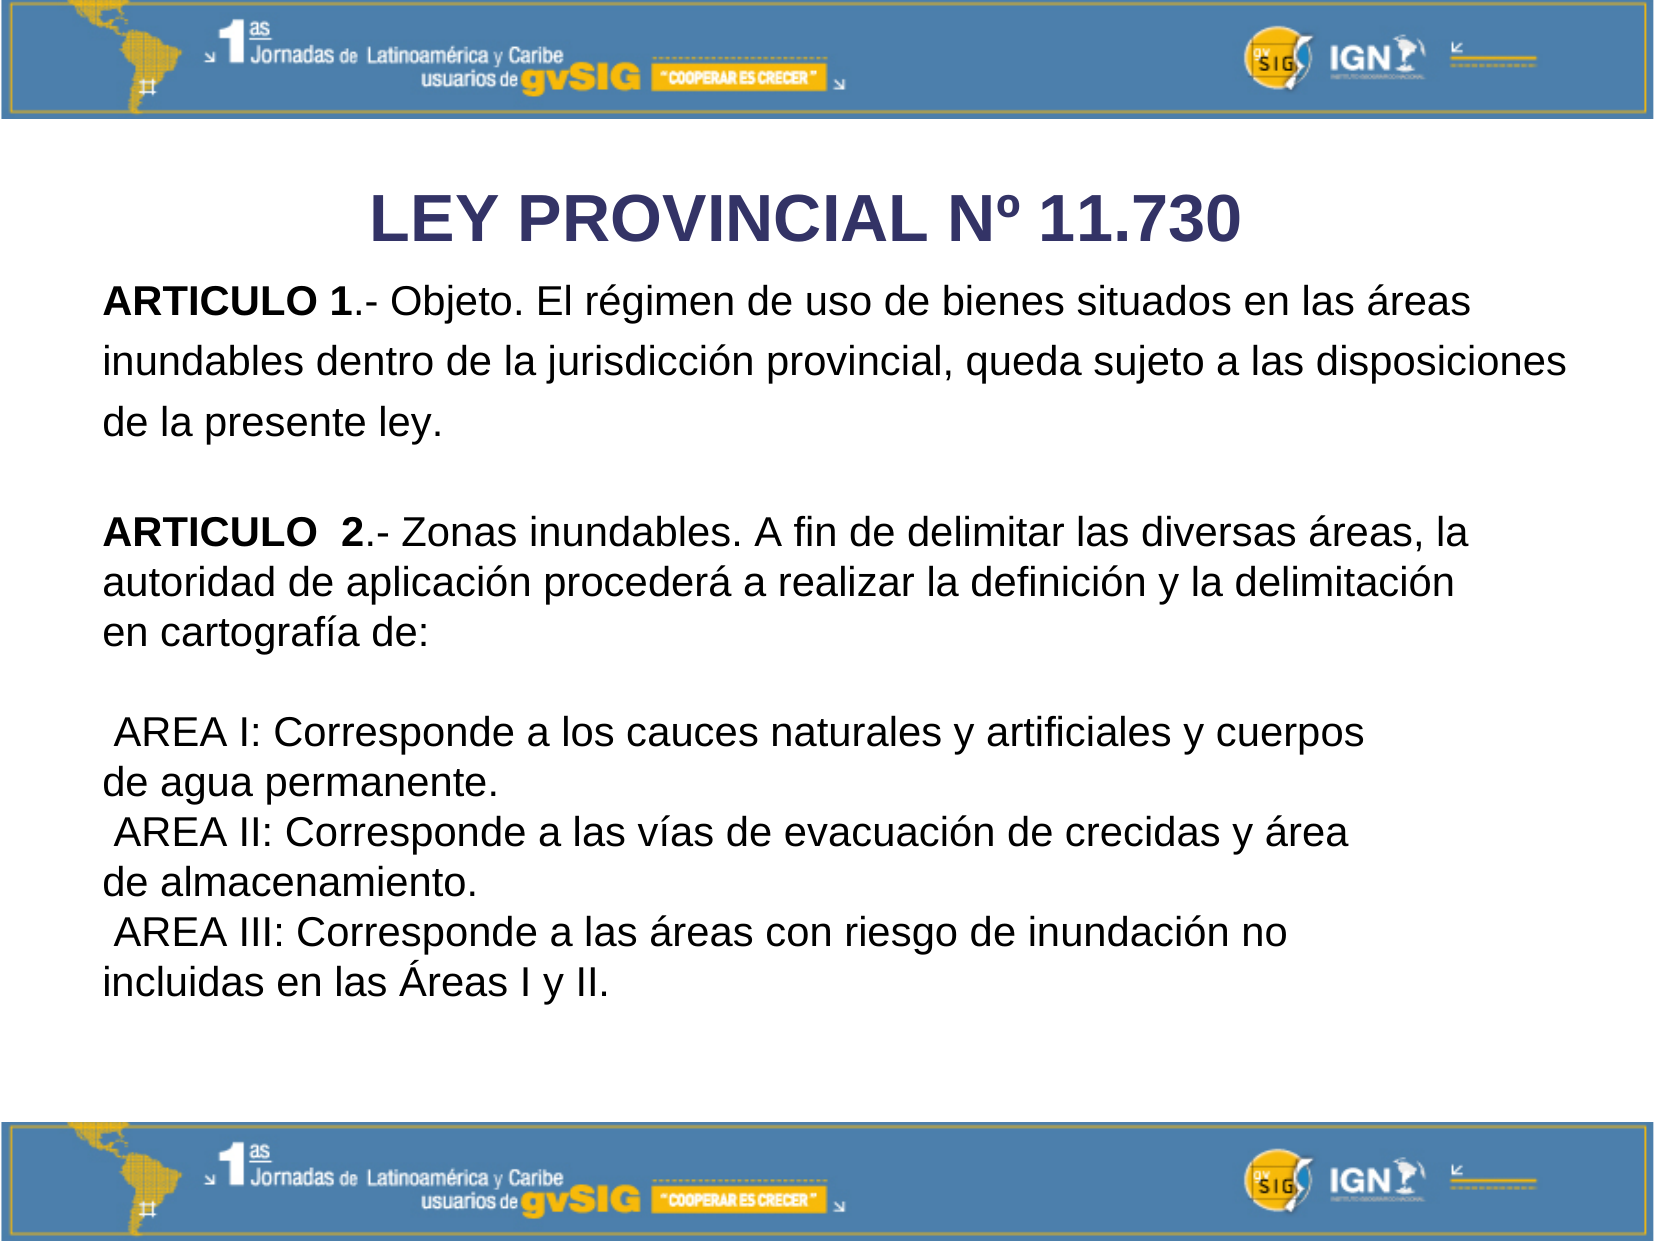

LEY PROVINCIAL Nº 11.730
ARTICULO 1.- Objeto. El régimen de uso de bienes situados en las áreas
inundables dentro de la jurisdicción provincial, queda sujeto a las disposiciones
de la presente ley.
ARTICULO 2.- Zonas inundables. A fin de delimitar las diversas áreas, la
autoridad de aplicación procederá a realizar la definición y la delimitación
en cartografía de:
 AREA I: Corresponde a los cauces naturales y artificiales y cuerpos
de agua permanente.
 AREA II: Corresponde a las vías de evacuación de crecidas y área
de almacenamiento.
 AREA III: Corresponde a las áreas con riesgo de inundación no
incluidas en las Áreas I y II.